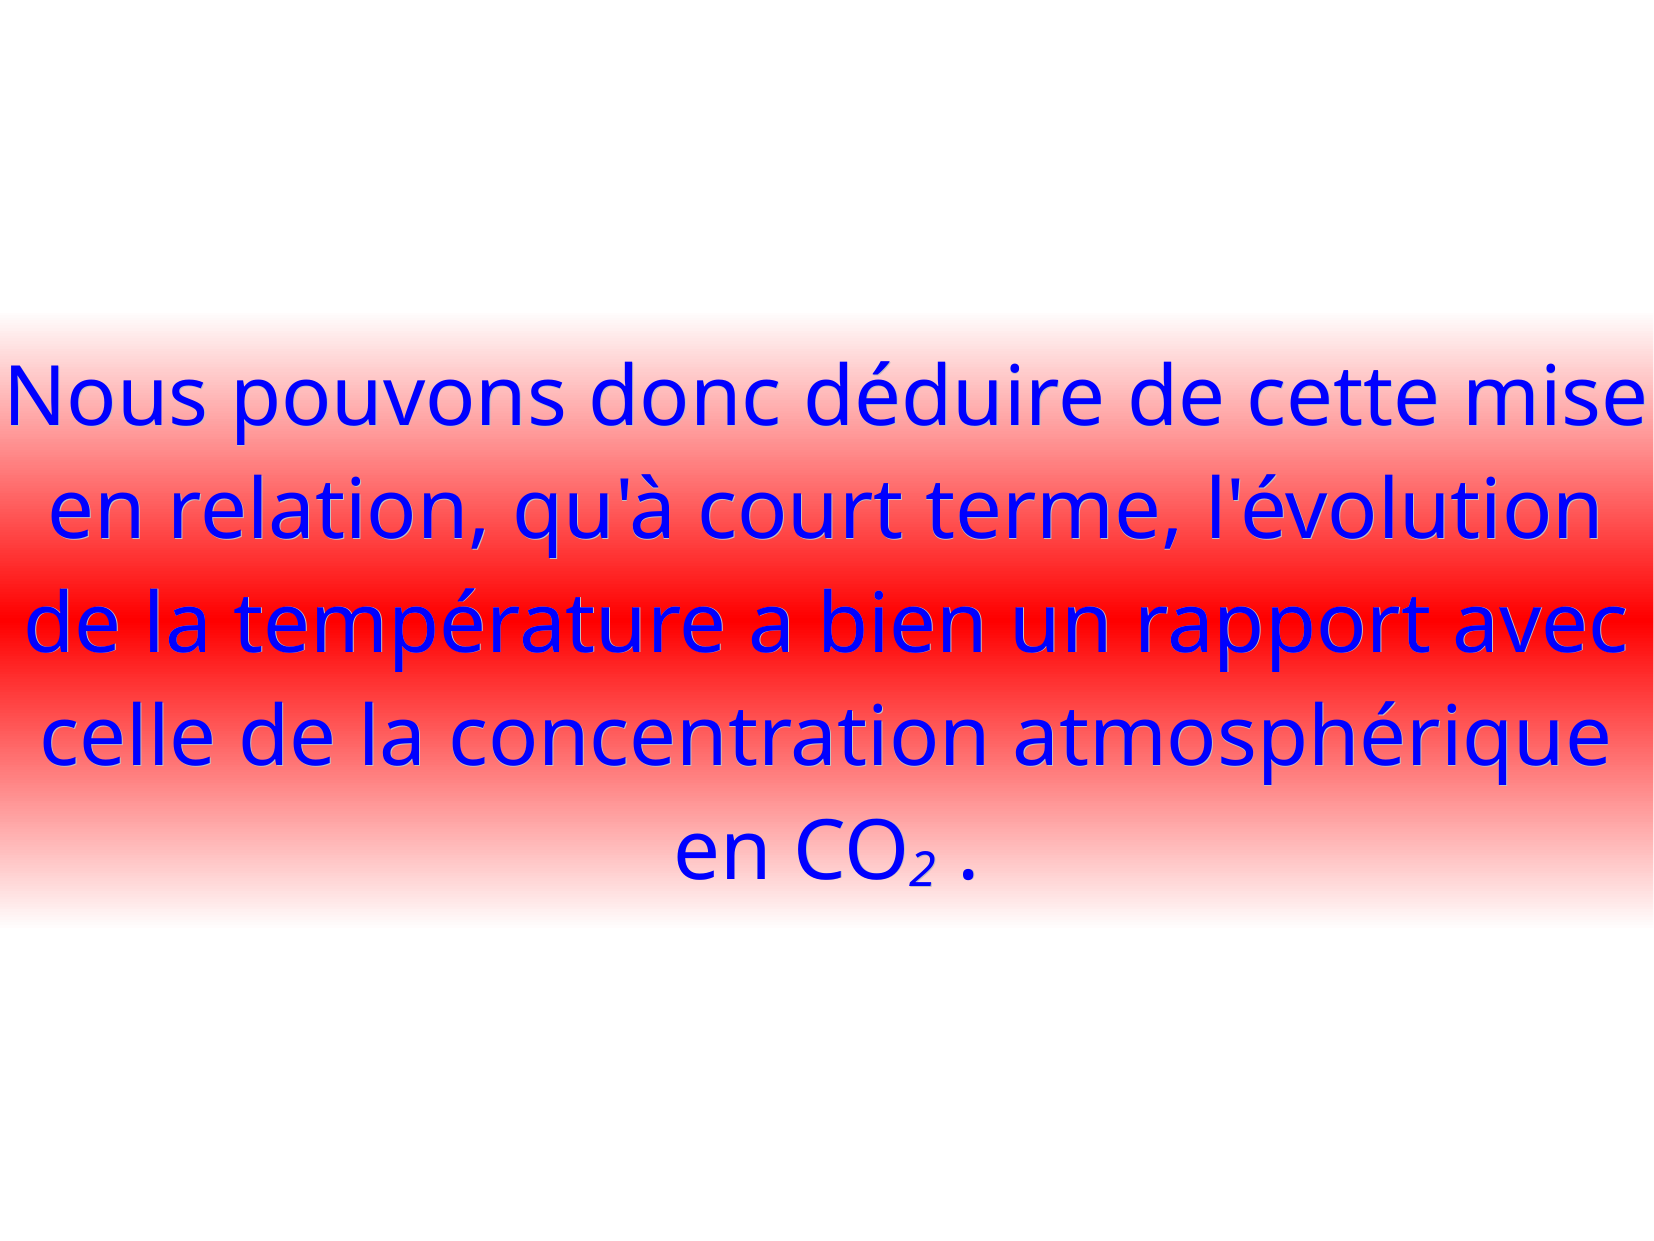

# Nous pouvons donc déduire de cette mise en relation, qu'à court terme, l'évolution de la température a bien un rapport avec celle de la concentration atmosphérique en CO2 .